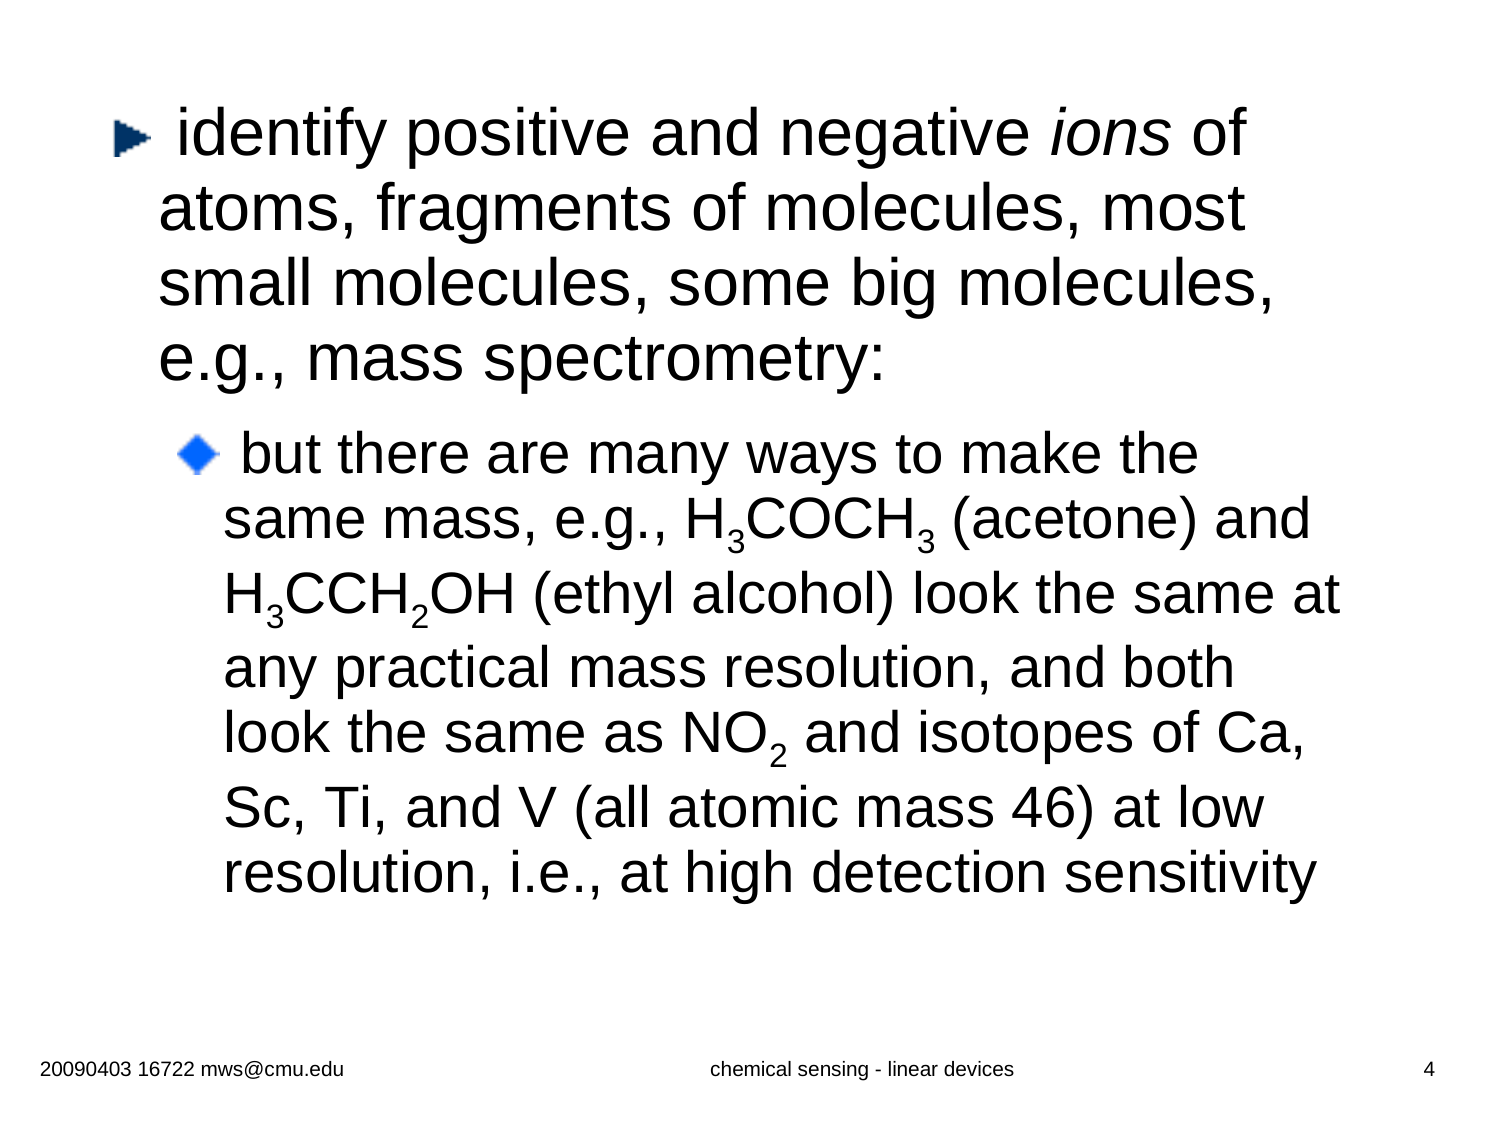

# identify positive and negative ions of atoms, fragments of molecules, most small molecules, some big molecules, e.g., mass spectrometry:
 but there are many ways to make the same mass, e.g., H3COCH3 (acetone) and H3CCH2OH (ethyl alcohol) look the same at any practical mass resolution, and both look the same as NO2 and isotopes of Ca, Sc, Ti, and V (all atomic mass 46) at low resolution, i.e., at high detection sensitivity
20090403 16722 mws@cmu.edu
chemical sensing - linear devices
4